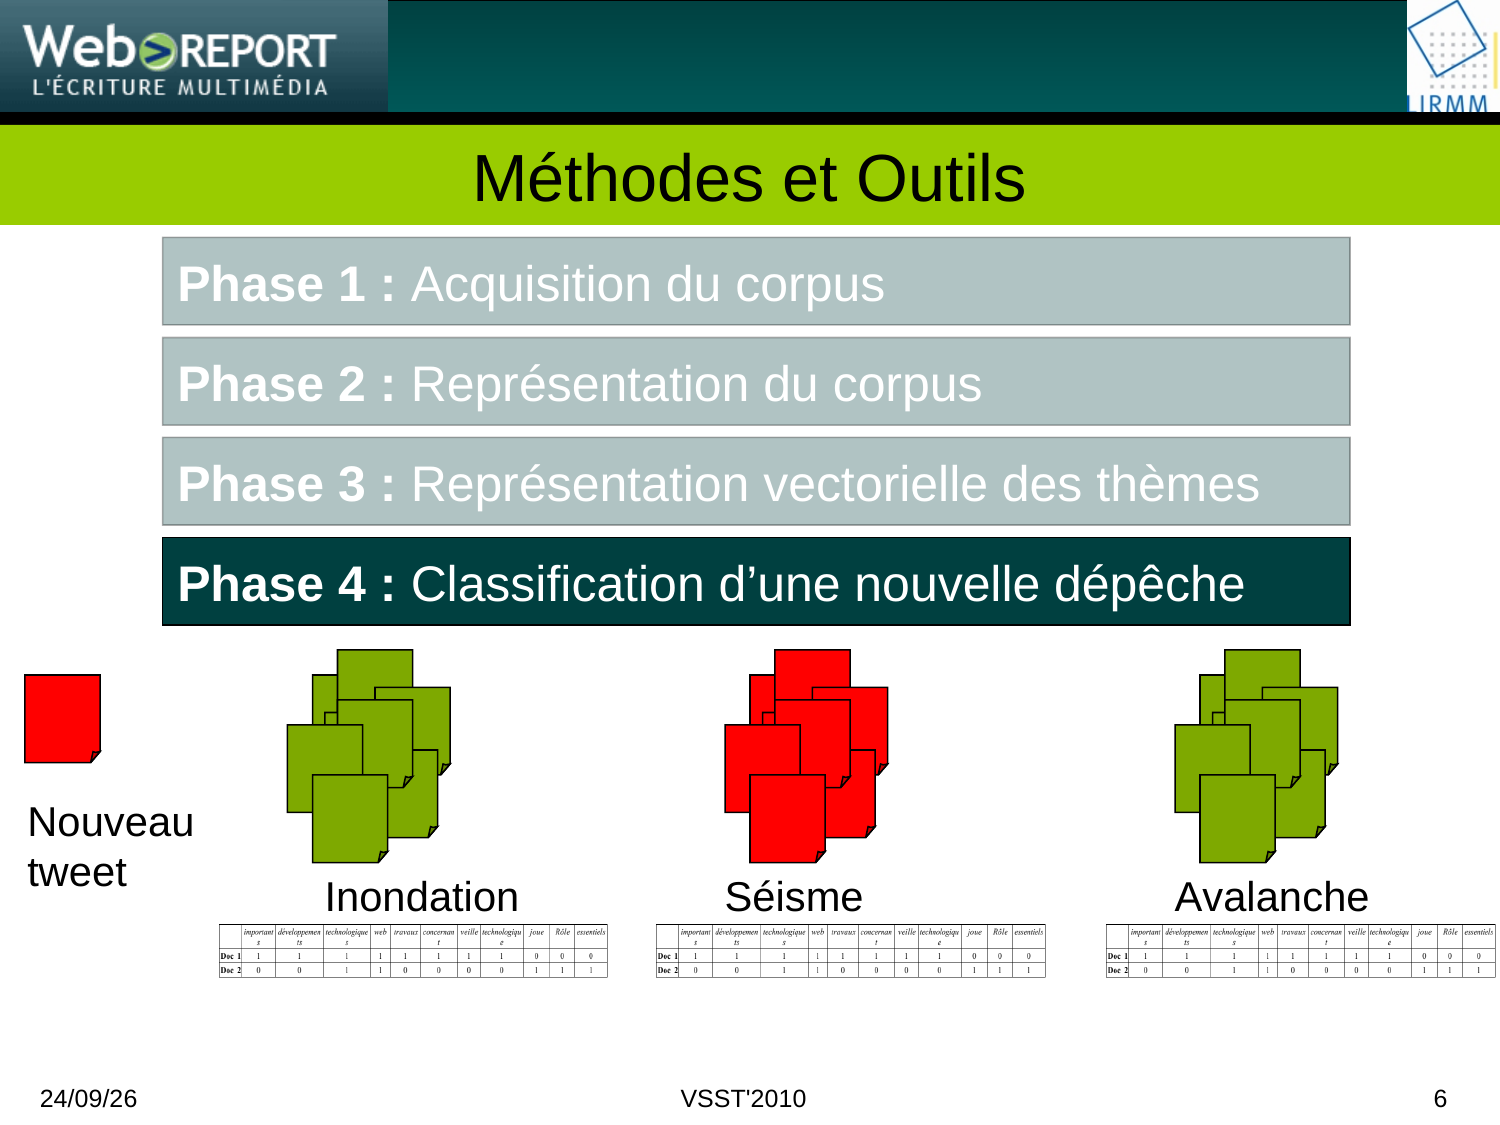

# Méthodes et Outils
Phase 1 : Acquisition du corpus
Phase 2 : Représentation du corpus
Phase 3 : Représentation vectorielle des thèmes
Phase 4 : Classification d’une nouvelle dépêche
Nouveau
tweet
Inondation
Séisme
Avalanche
VSST'2010